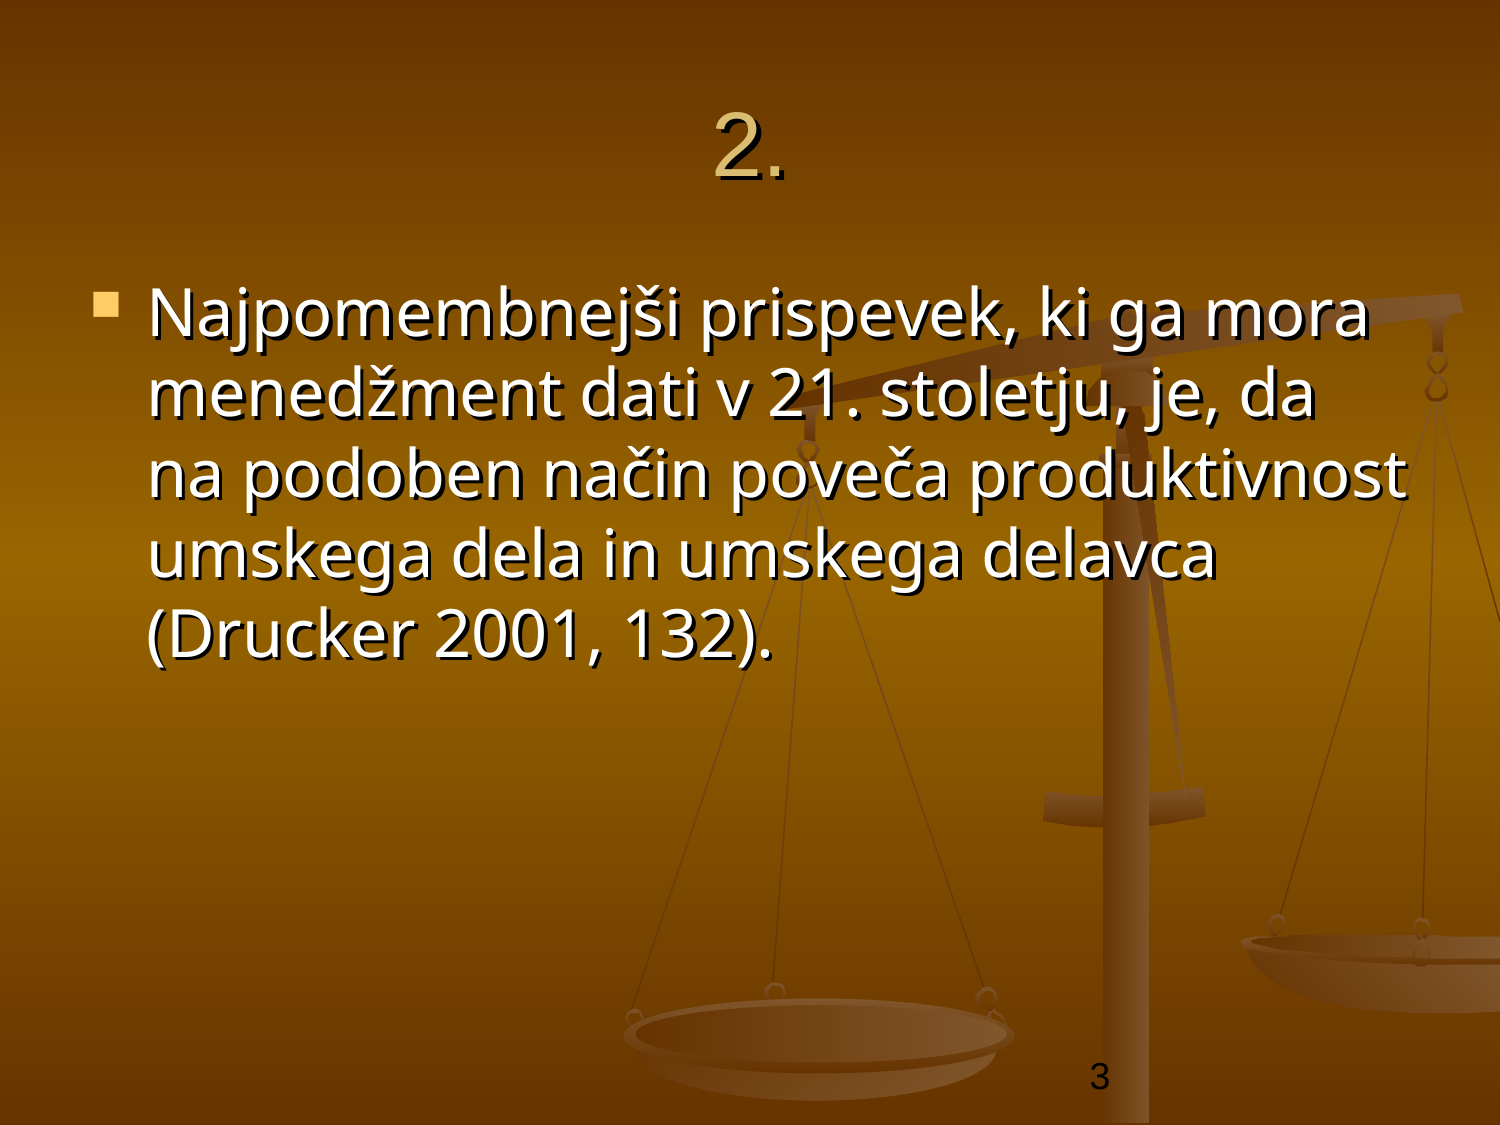

# 2.
Najpomembnejši prispevek, ki ga mora menedžment dati v 21. stoletju, je, da na podoben način poveča produktivnost umskega dela in umskega delavca (Drucker 2001, 132).
3